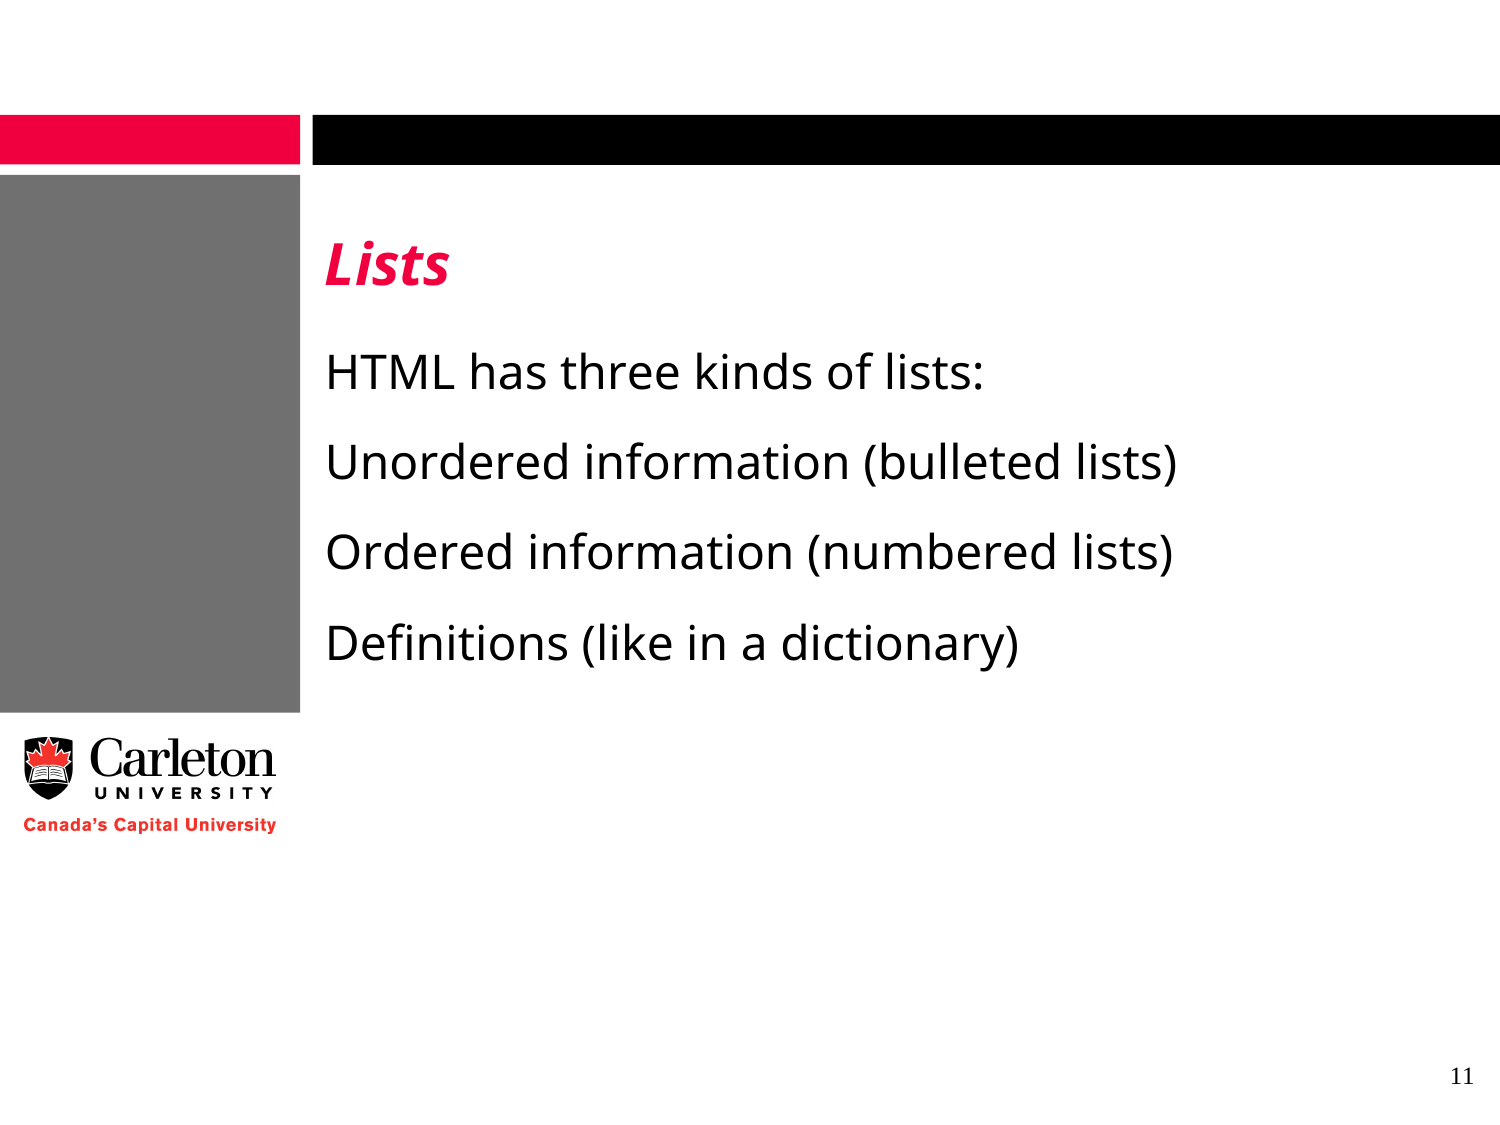

# Lists
HTML has three kinds of lists:
Unordered information (bulleted lists)
Ordered information (numbered lists)
Definitions (like in a dictionary)
11